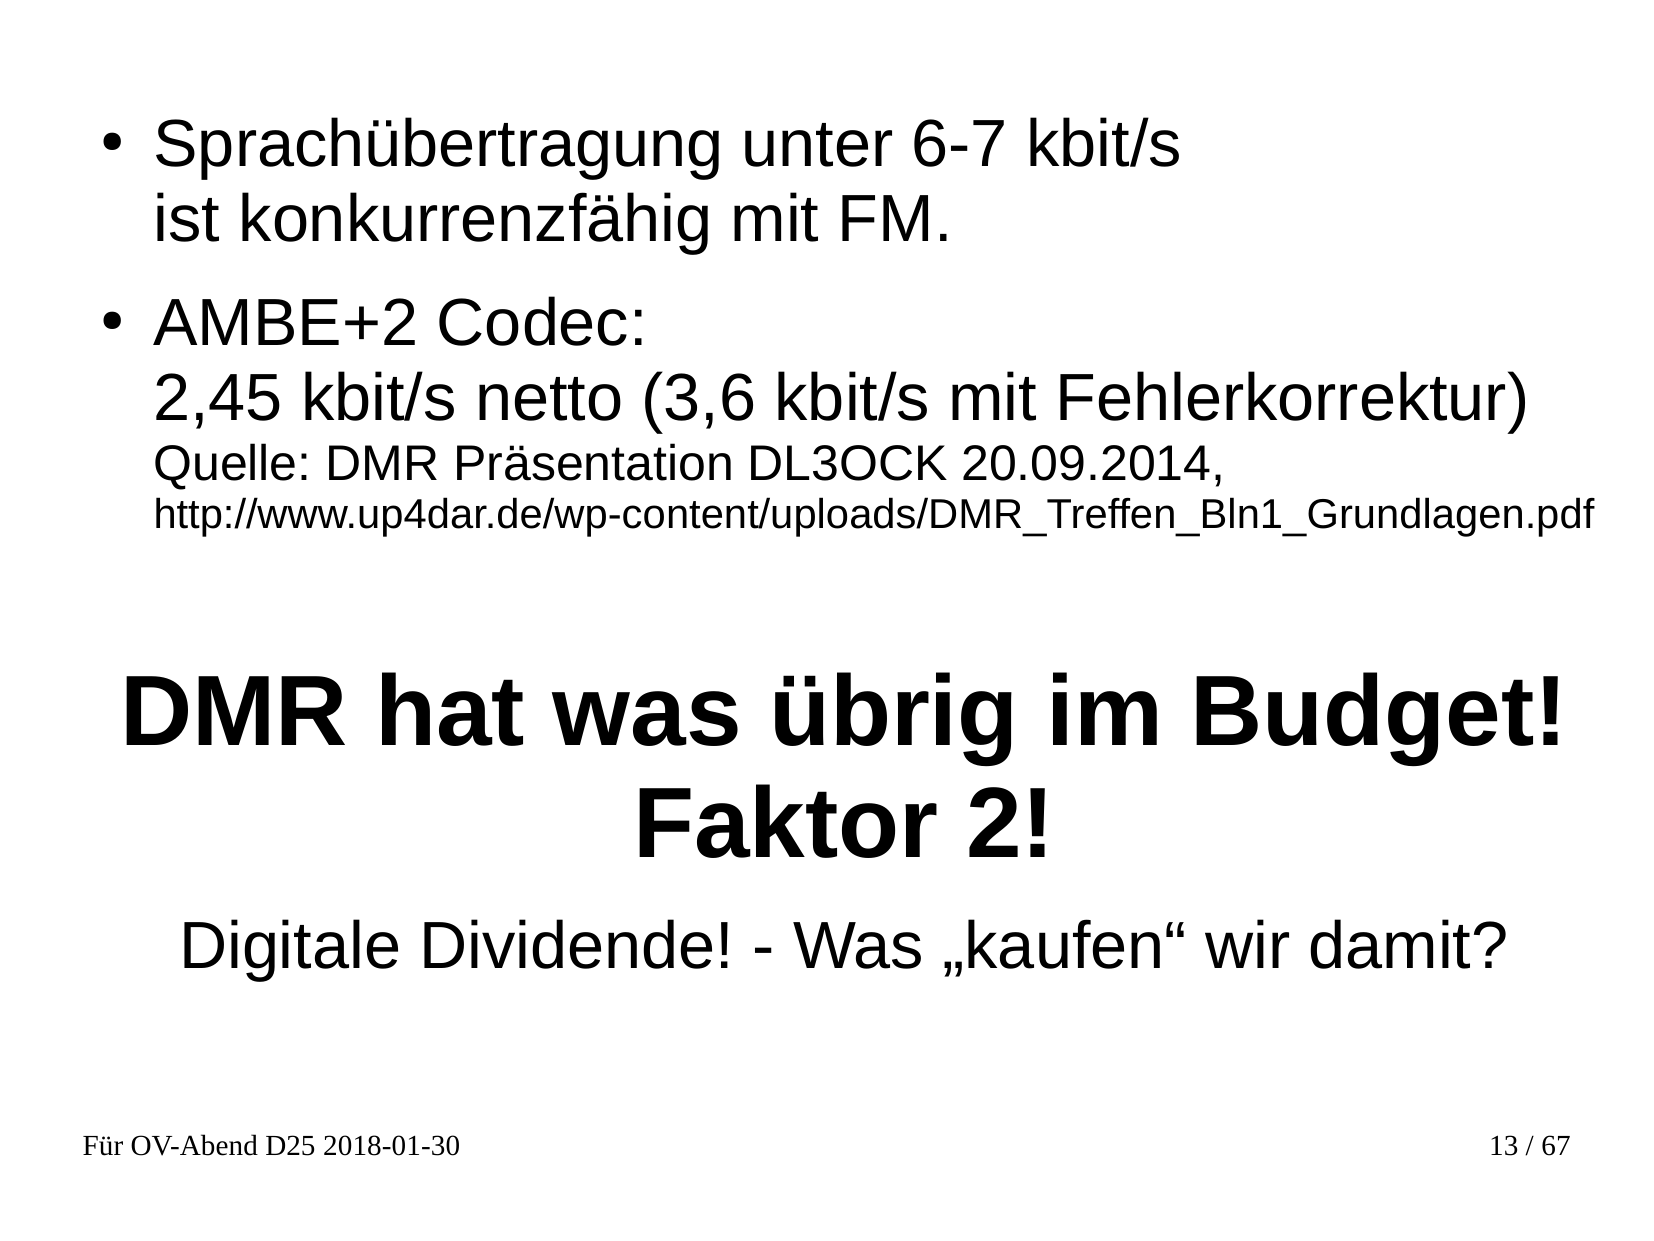

# Sprachübertragung unter 6-7 kbit/s ist konkurrenzfähig mit FM.
AMBE+2 Codec:
2,45 kbit/s netto (3,6 kbit/s mit Fehlerkorrektur)
Quelle: DMR Präsentation DL3OCK 20.09.2014,
http://www.up4dar.de/wp-content/uploads/DMR_Treffen_Bln1_Grundlagen.pdf
DMR hat was übrig im Budget!
Faktor 2!
Digitale Dividende! - Was „kaufen“ wir damit?
13